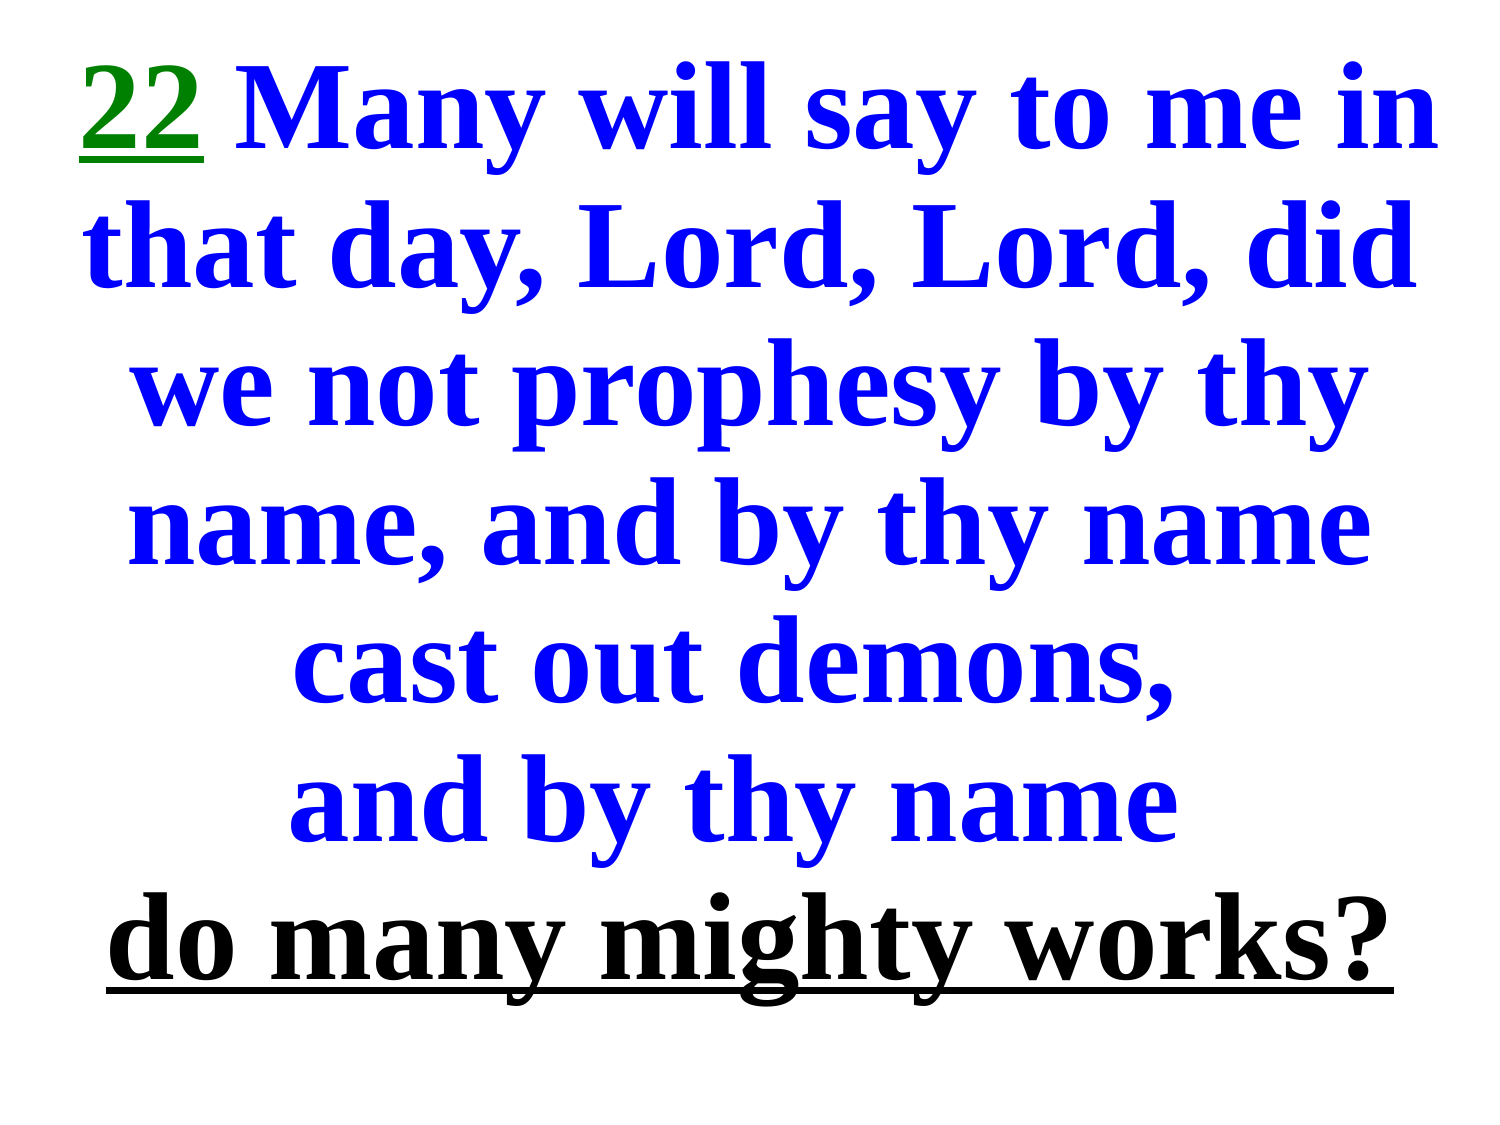

22 Many will say to me in that day, Lord, Lord, did we not prophesy by thy name, and by thy name cast out demons,
and by thy name
do many mighty works?